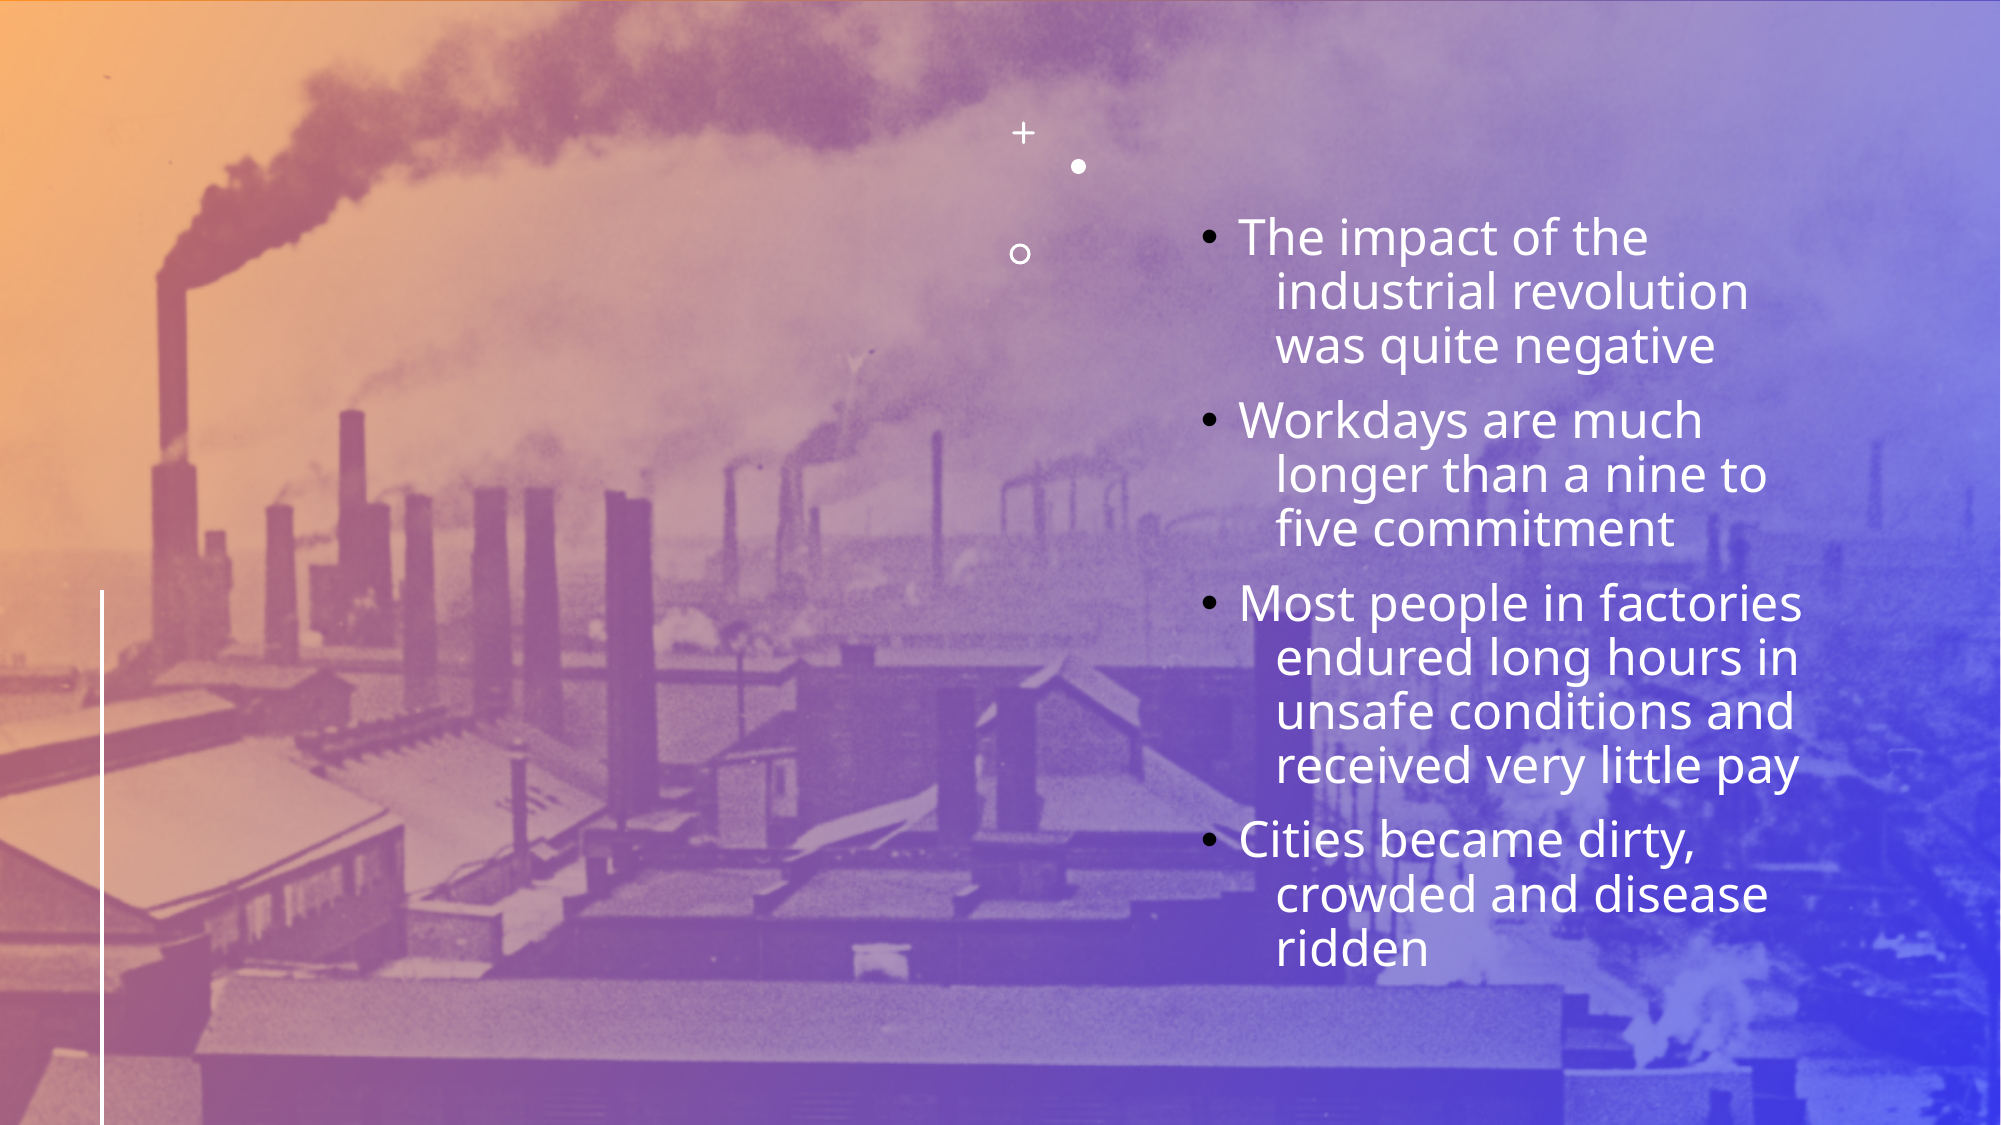

# The impact of the industrial revolution was quite negative
Workdays are much longer than a nine to five commitment
Most people in factories endured long hours in unsafe conditions and received very little pay
Cities became dirty, crowded and disease ridden